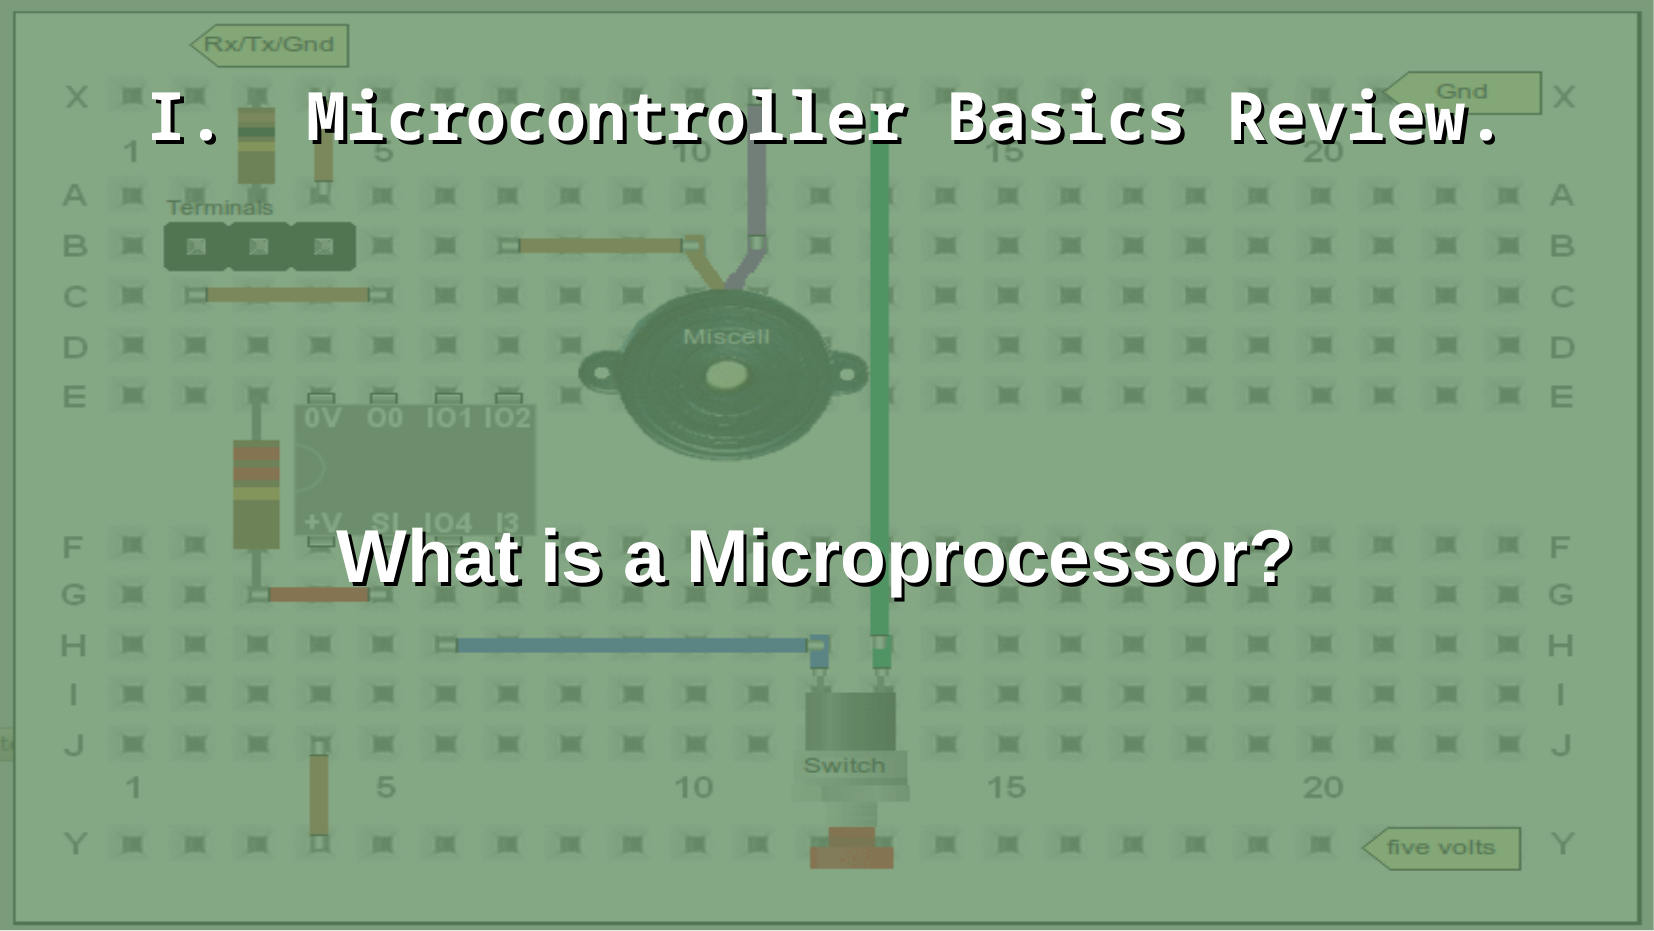

# I. Microcontroller Basics Review.
What is a Microprocessor?